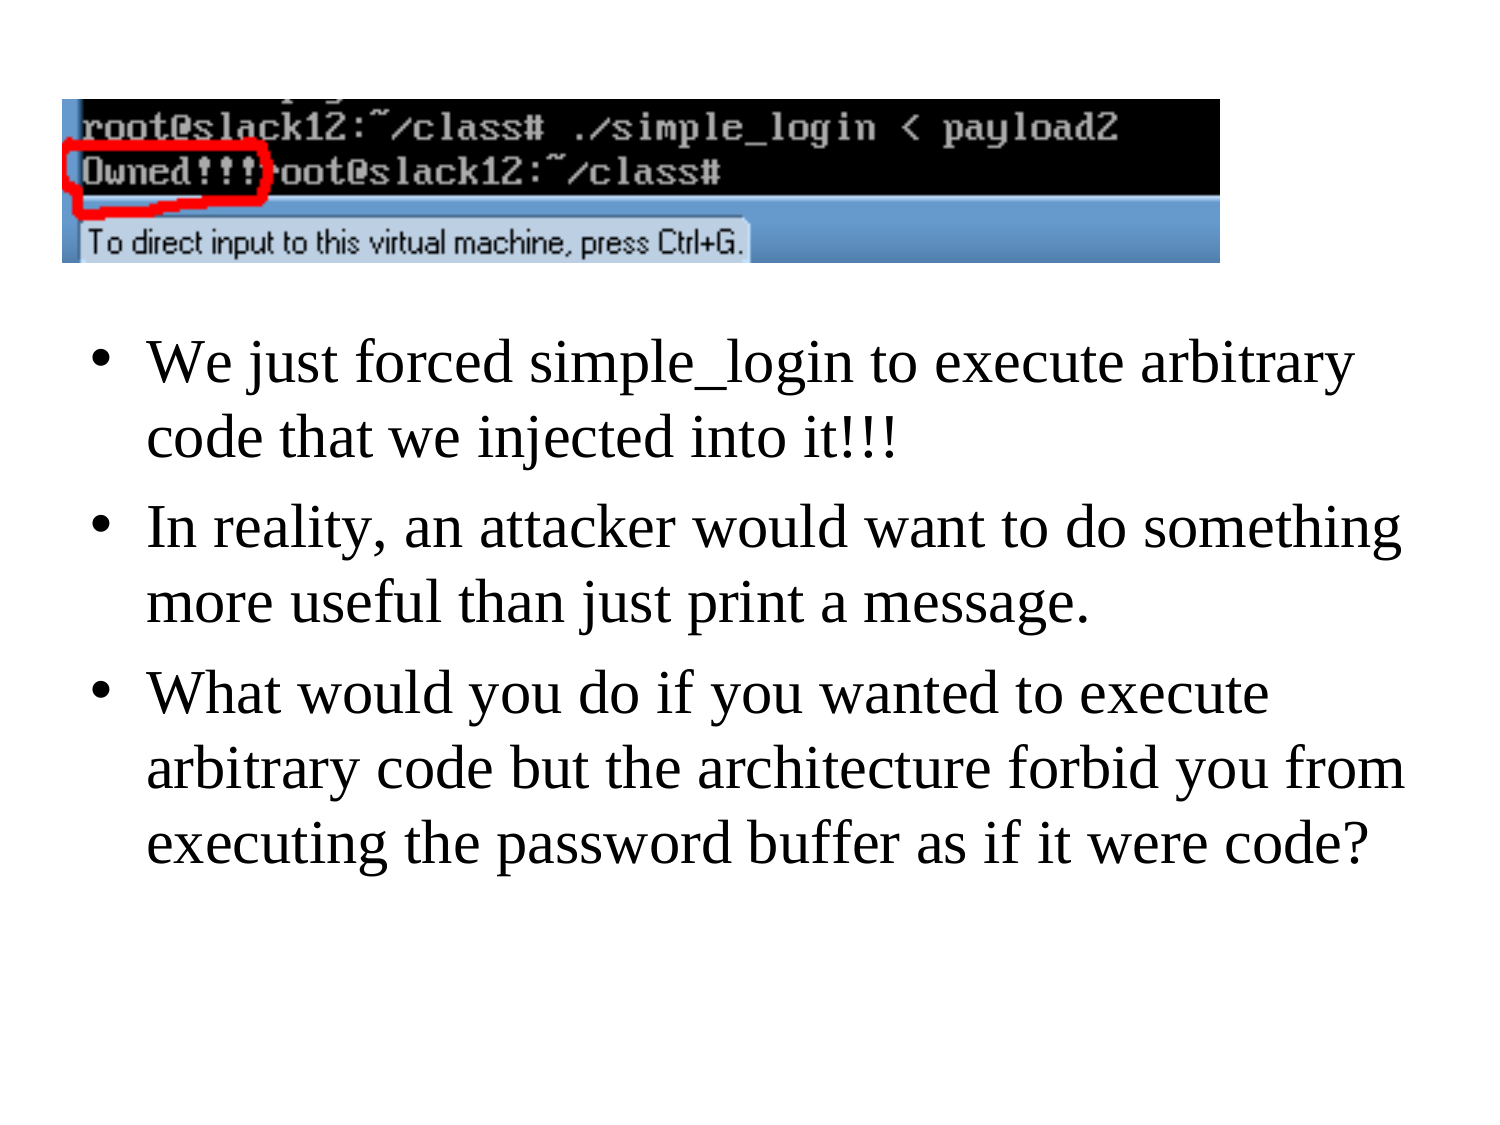

# We just forced simple_login to execute arbitrary code that we injected into it!!!
In reality, an attacker would want to do something more useful than just print a message.
What would you do if you wanted to execute arbitrary code but the architecture forbid you from executing the password buffer as if it were code?